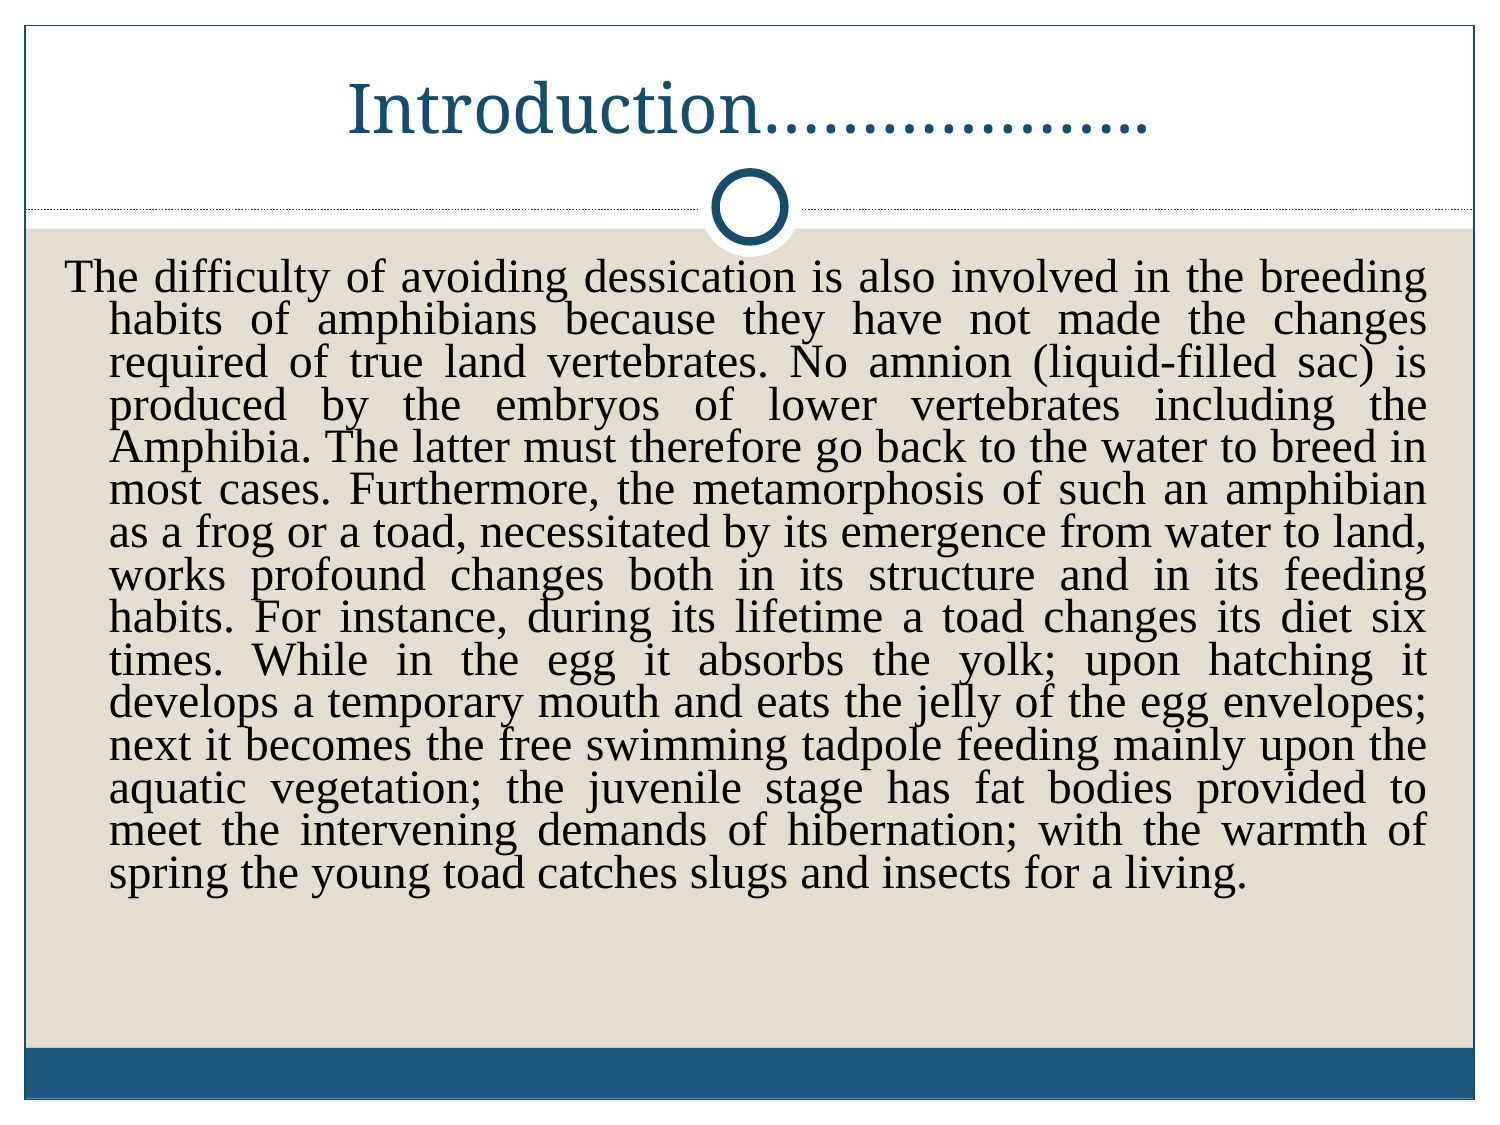

# Introduction………………..
The difficulty of avoiding dessication is also involved in the breeding habits of amphibians because they have not made the changes required of true land vertebrates. No amnion (liquid-filled sac) is produced by the embryos of lower vertebrates including the Amphibia. The latter must therefore go back to the water to breed in most cases. Furthermore, the metamorphosis of such an amphibian as a frog or a toad, necessitated by its emergence from water to land, works profound changes both in its structure and in its feeding habits. For instance, during its lifetime a toad changes its diet six times. While in the egg it absorbs the yolk; upon hatching it develops a temporary mouth and eats the jelly of the egg envelopes; next it becomes the free swimming tadpole feeding mainly upon the aquatic vegetation; the juvenile stage has fat bodies provided to meet the intervening demands of hibernation; with the warmth of spring the young toad catches slugs and insects for a living.